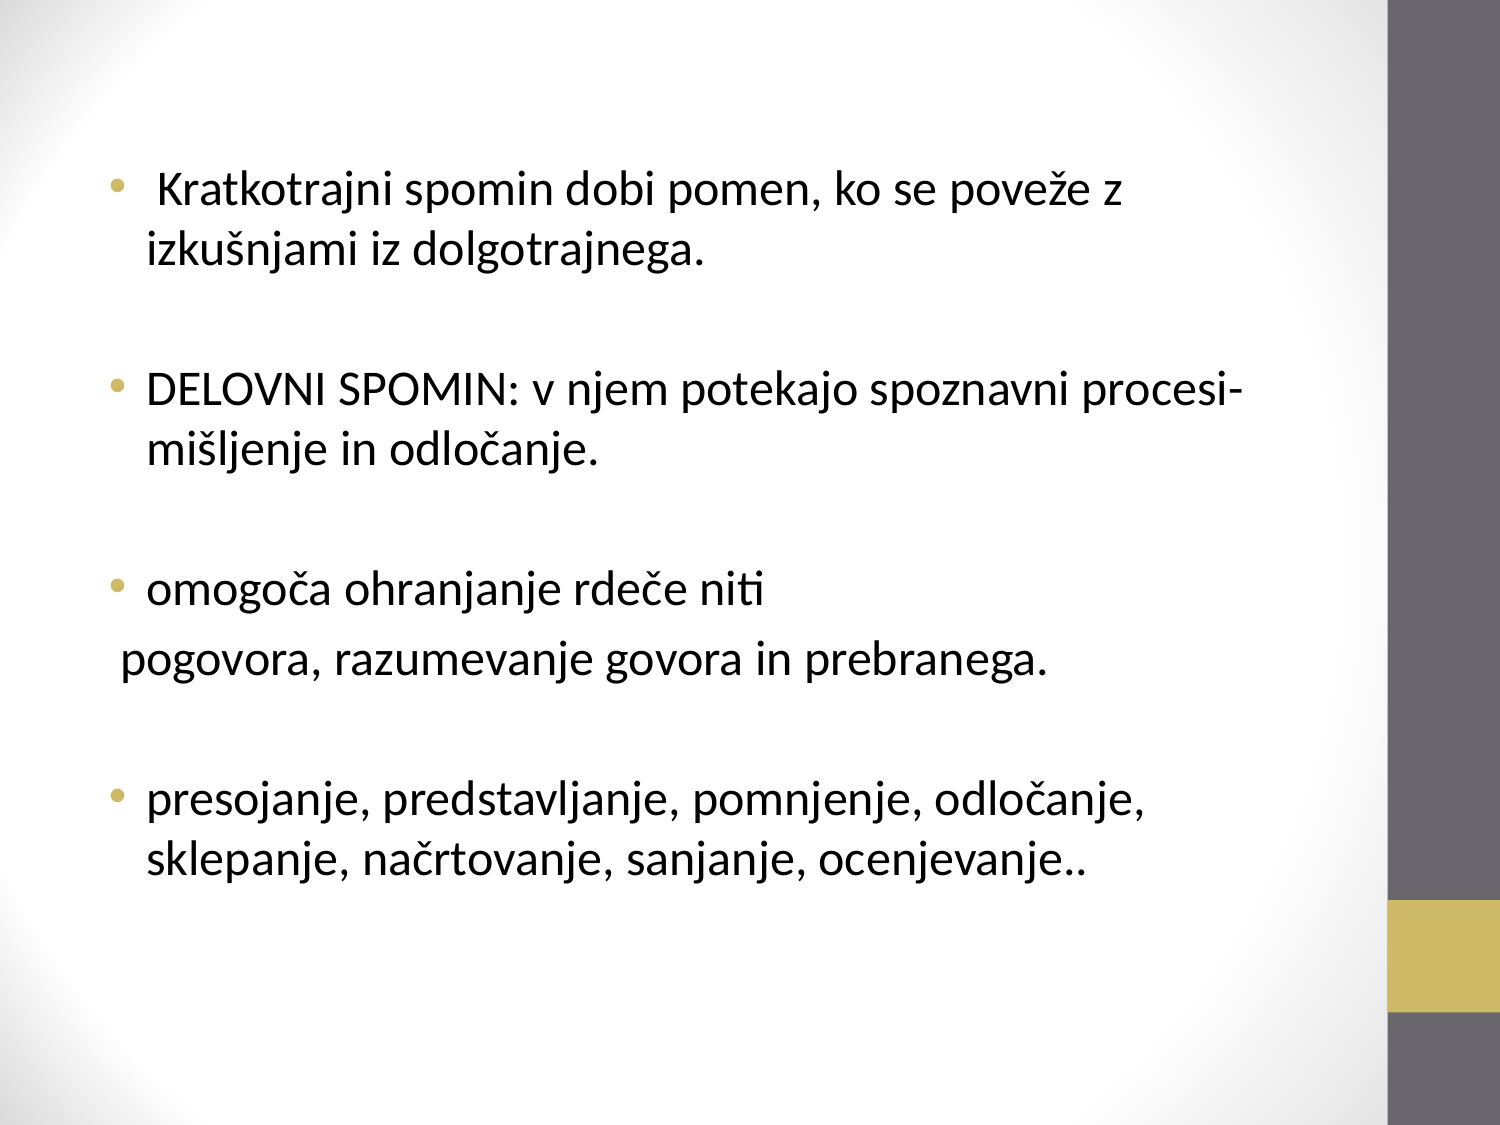

# Kratkotrajni spomin dobi pomen, ko se poveže z izkušnjami iz dolgotrajnega.
DELOVNI SPOMIN: v njem potekajo spoznavni procesi-mišljenje in odločanje.
omogoča ohranjanje rdeče niti
 pogovora, razumevanje govora in prebranega.
presojanje, predstavljanje, pomnjenje, odločanje, sklepanje, načrtovanje, sanjanje, ocenjevanje..